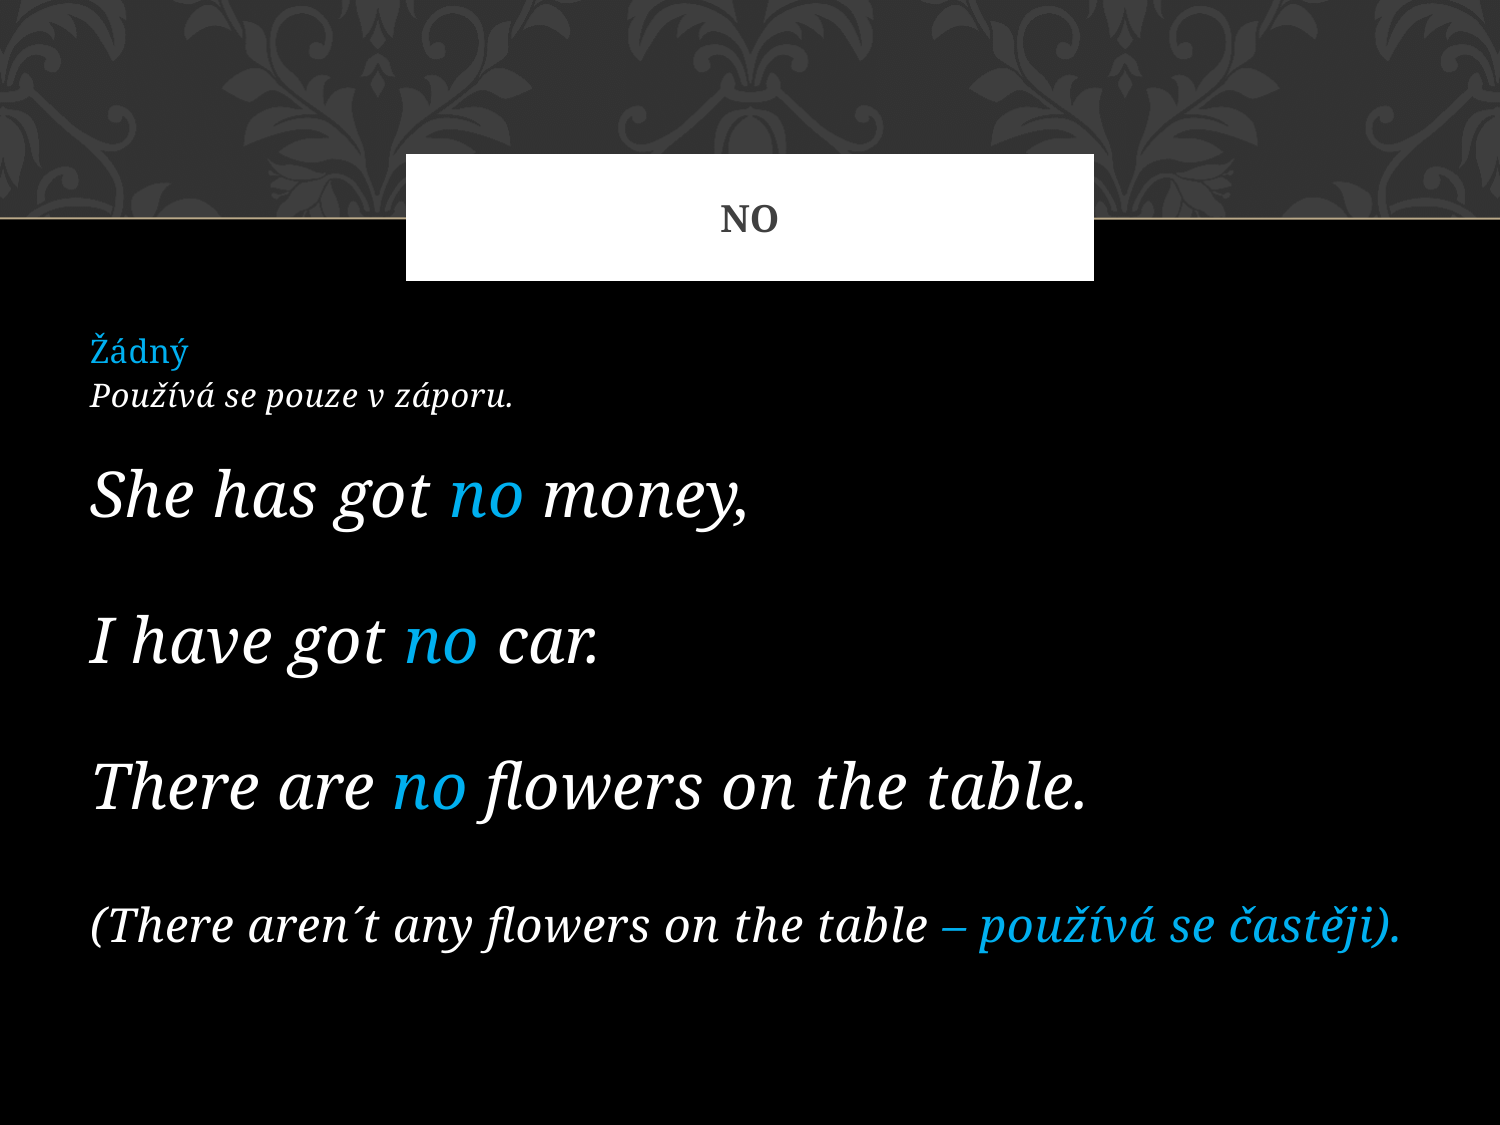

NO
# Žádný
Používá se pouze v záporu.
She has got no money,
I have got no car.
There are no flowers on the table.
(There aren´t any flowers on the table – používá se častěji).